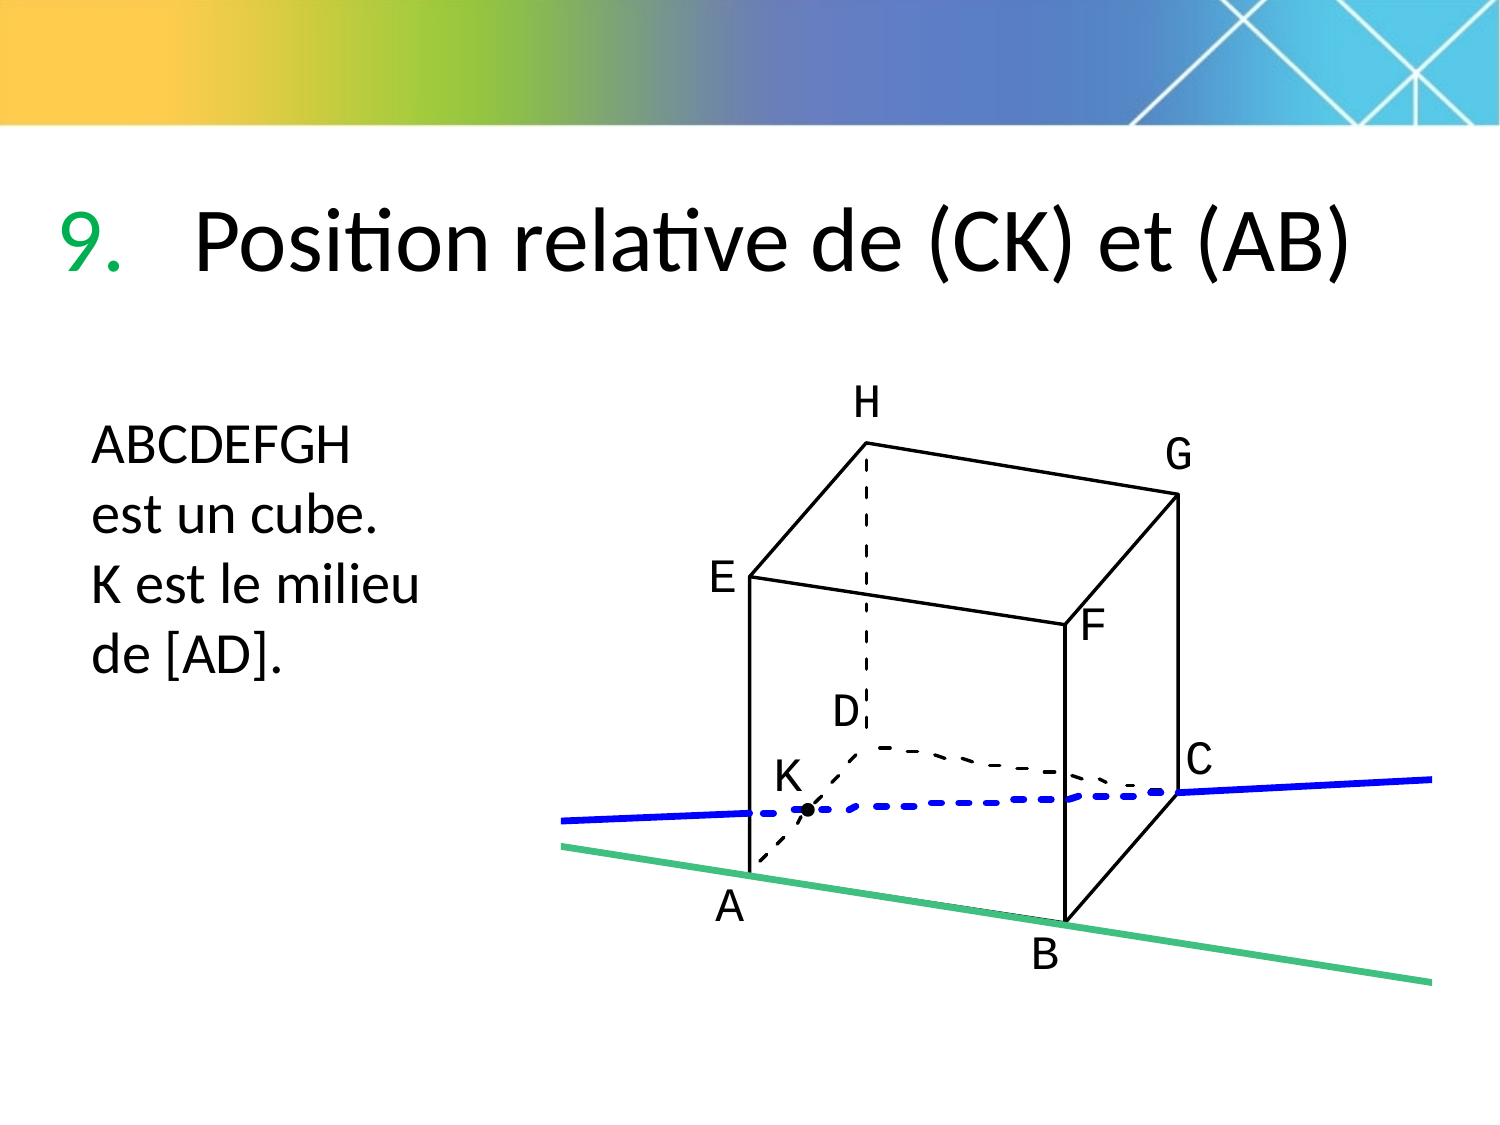

# Position relative de (CK) et (AB)
ABCDEFGH
est un cube.
K est le milieu de [AD].